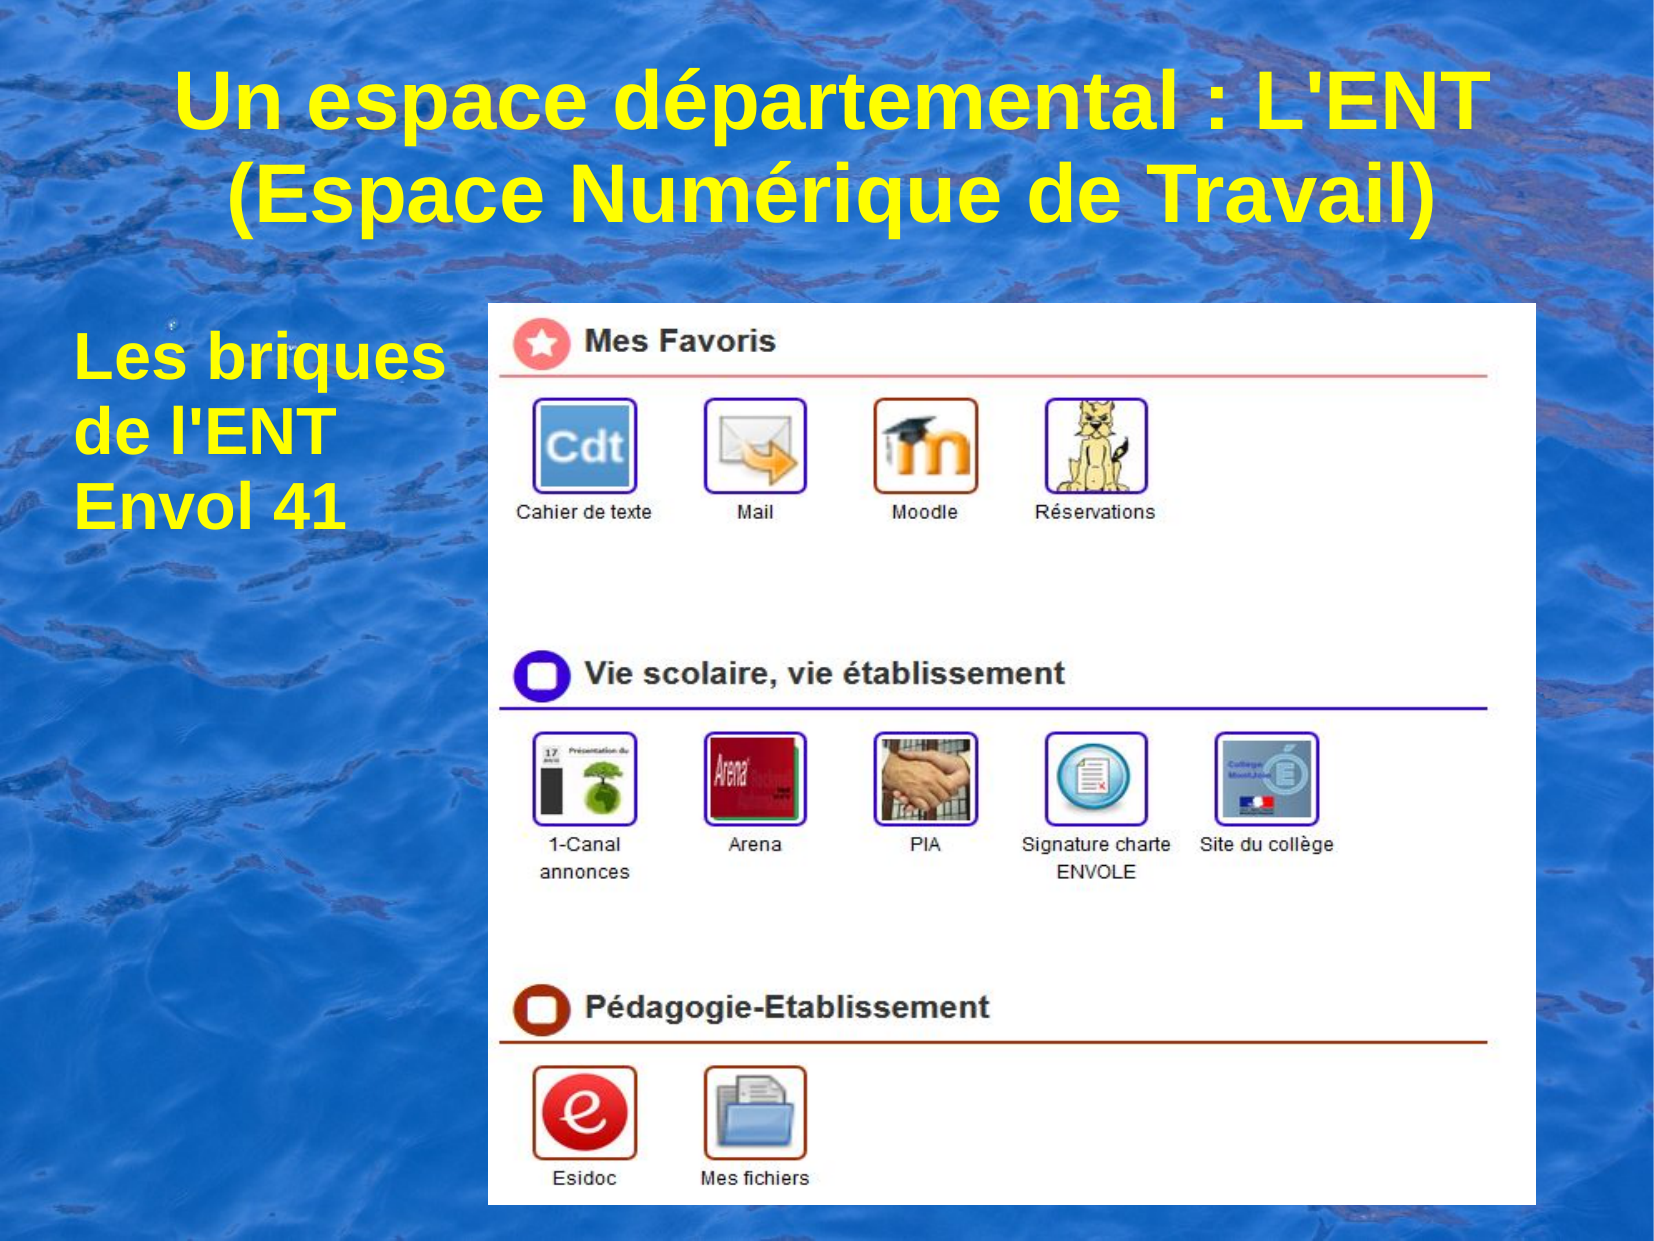

Un espace départemental : L'ENT (Espace Numérique de Travail)
Les briques de l'ENT
Envol 41